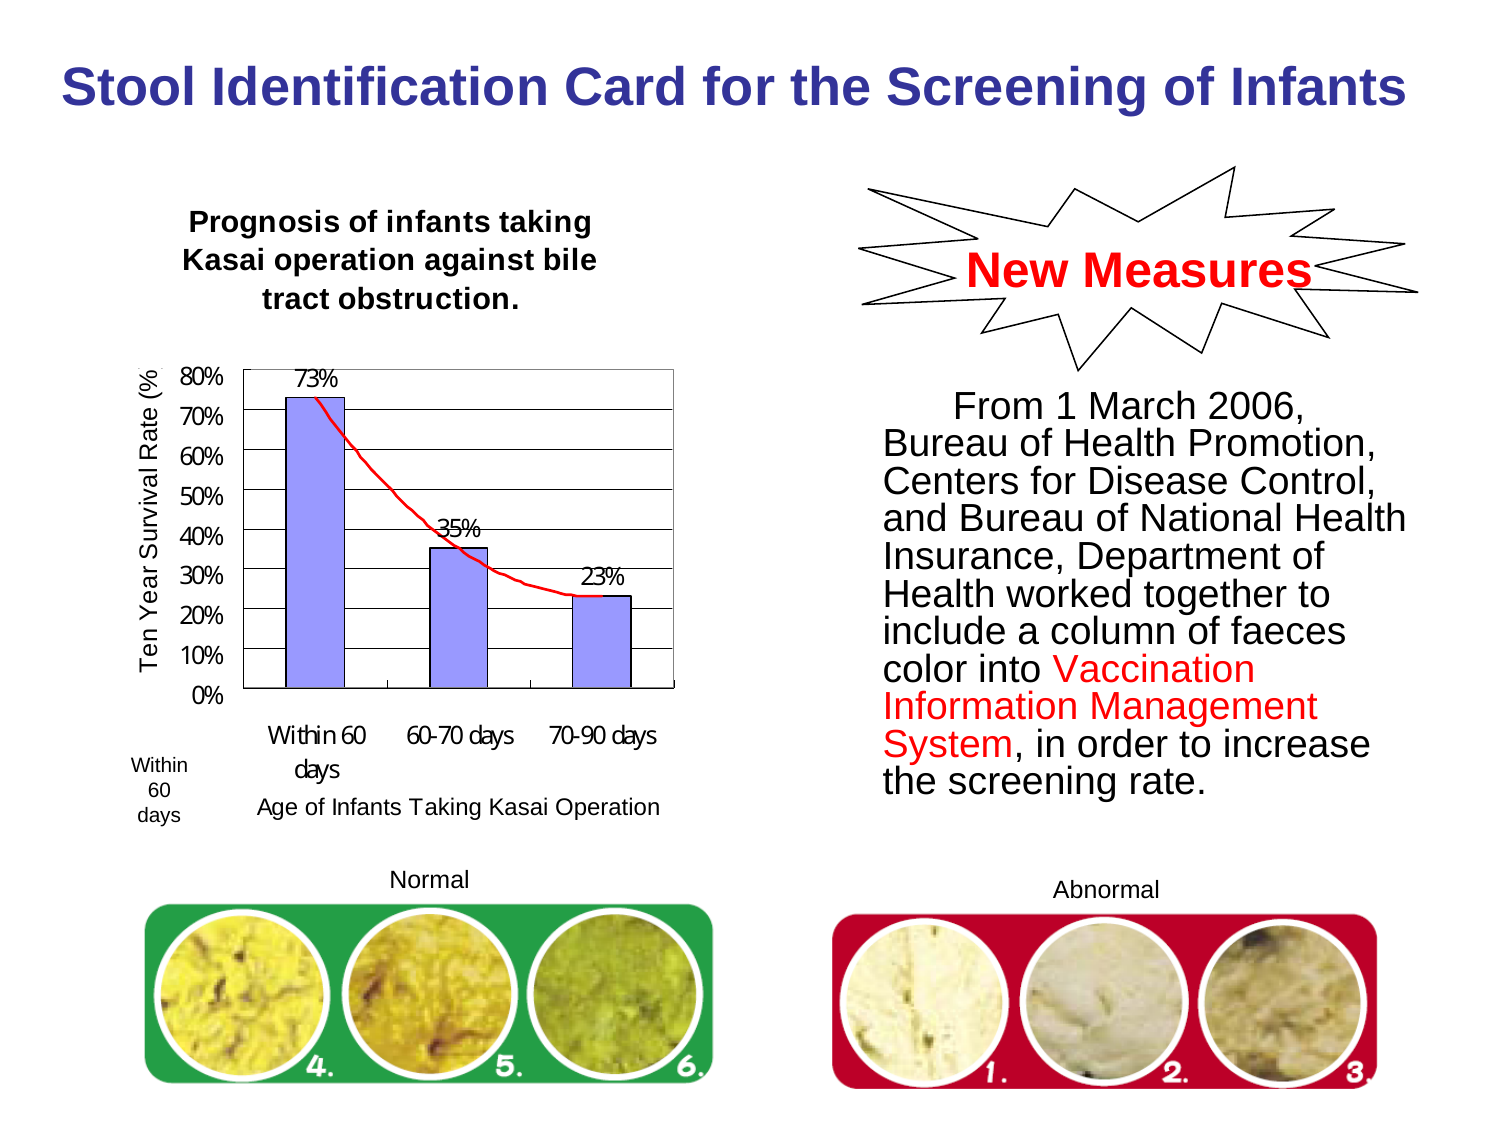

# Stool Identification Card for the Screening of Infants
New Measures
	From 1 March 2006, Bureau of Health Promotion, Centers for Disease Control, and Bureau of National Health Insurance, Department of Health worked together to include a column of faeces color into Vaccination Information Management System, in order to increase the screening rate.
Within 60 days
Normal
Abnormal